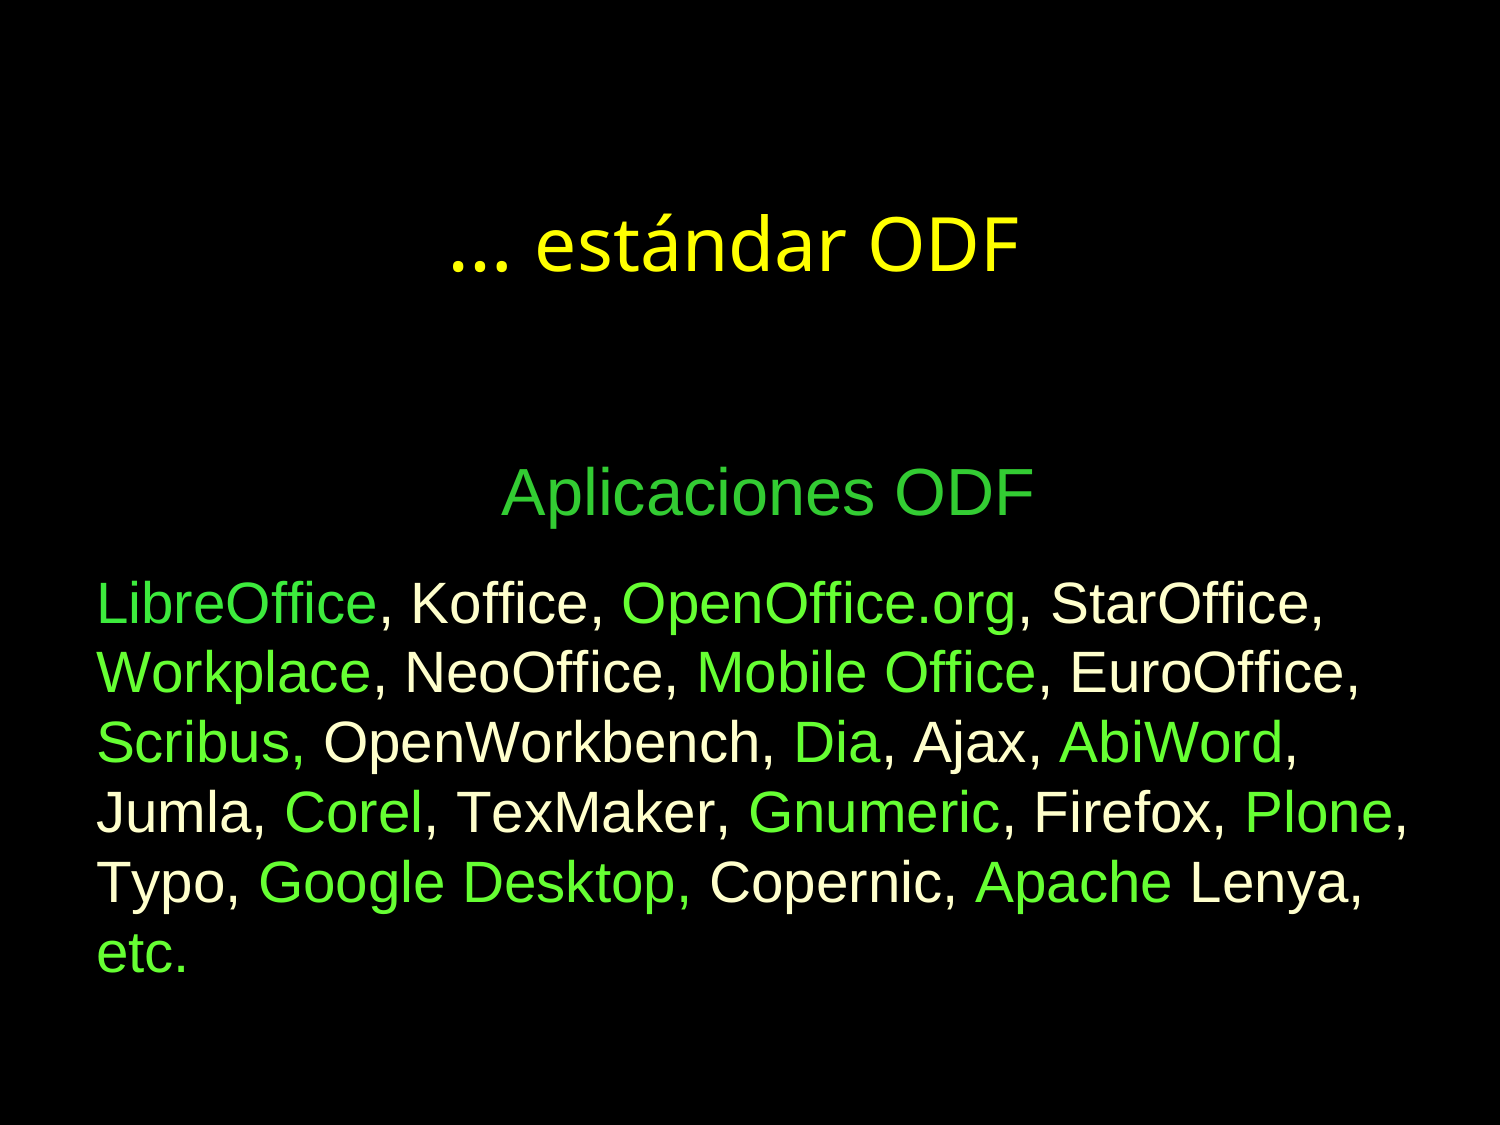

# … estándar ODF
Aplicaciones ODF
LibreOffice, Koffice, OpenOffice.org, StarOffice, Workplace, NeoOffice, Mobile Office, EuroOffice, Scribus, OpenWorkbench, Dia, Ajax, AbiWord, Jumla, Corel, TexMaker, Gnumeric, Firefox, Plone, Typo, Google Desktop, Copernic, Apache Lenya, etc.